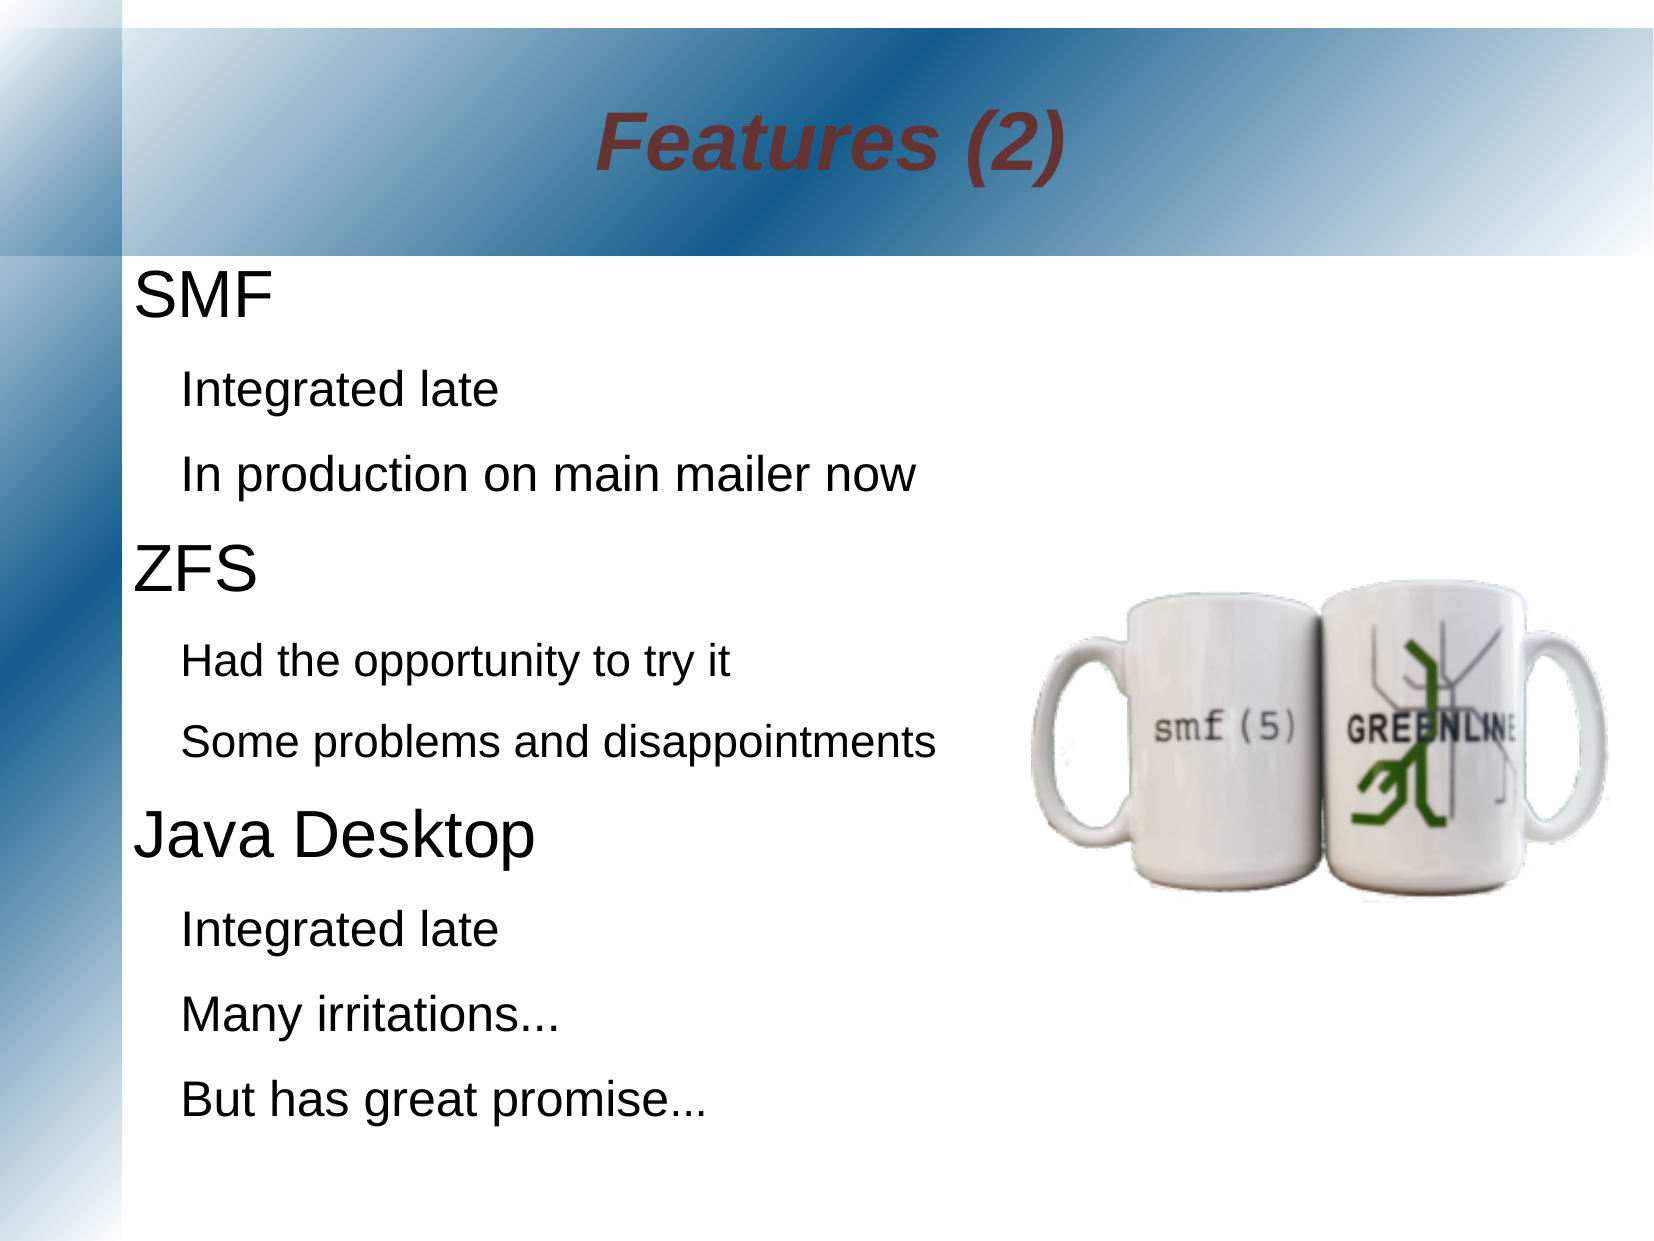

# Features (2)
SMF
Integrated late
In production on main mailer now
ZFS
Had the opportunity to try it
Some problems and disappointments
Java Desktop
Integrated late
Many irritations...
But has great promise...